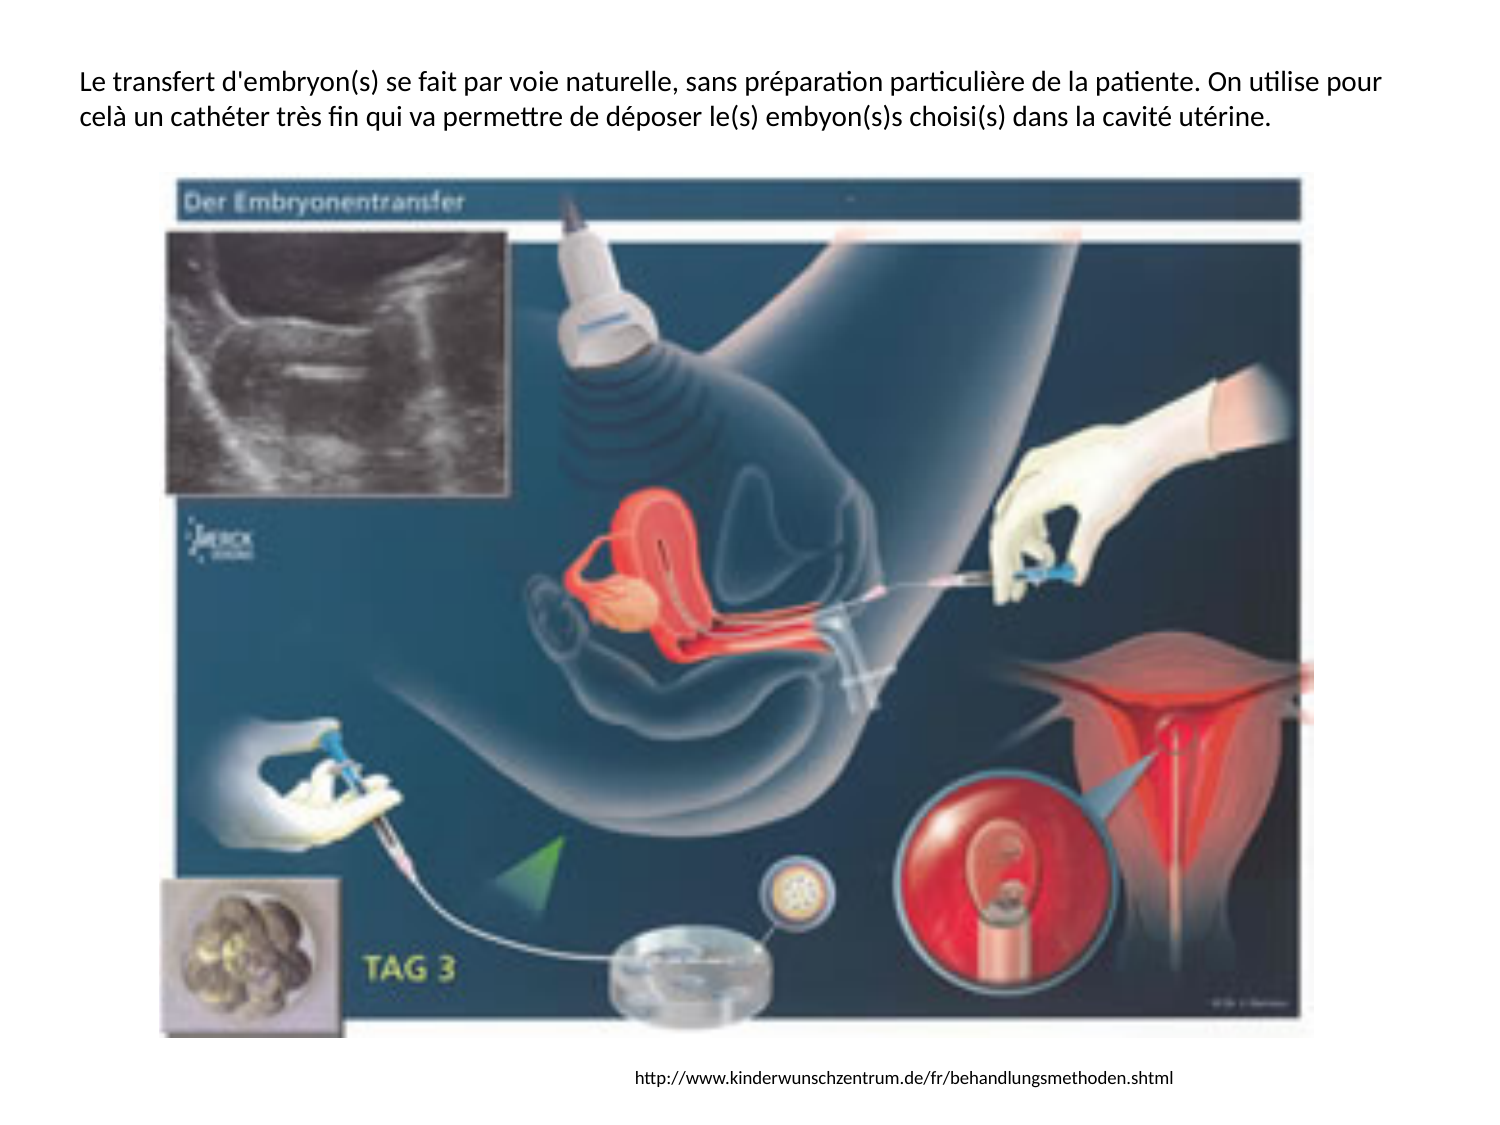

Le transfert d'embryon(s) se fait par voie naturelle, sans préparation particulière de la patiente. On utilise pour celà un cathéter très fin qui va permettre de déposer le(s) embyon(s)s choisi(s) dans la cavité utérine.
http://www.kinderwunschzentrum.de/fr/behandlungsmethoden.shtml